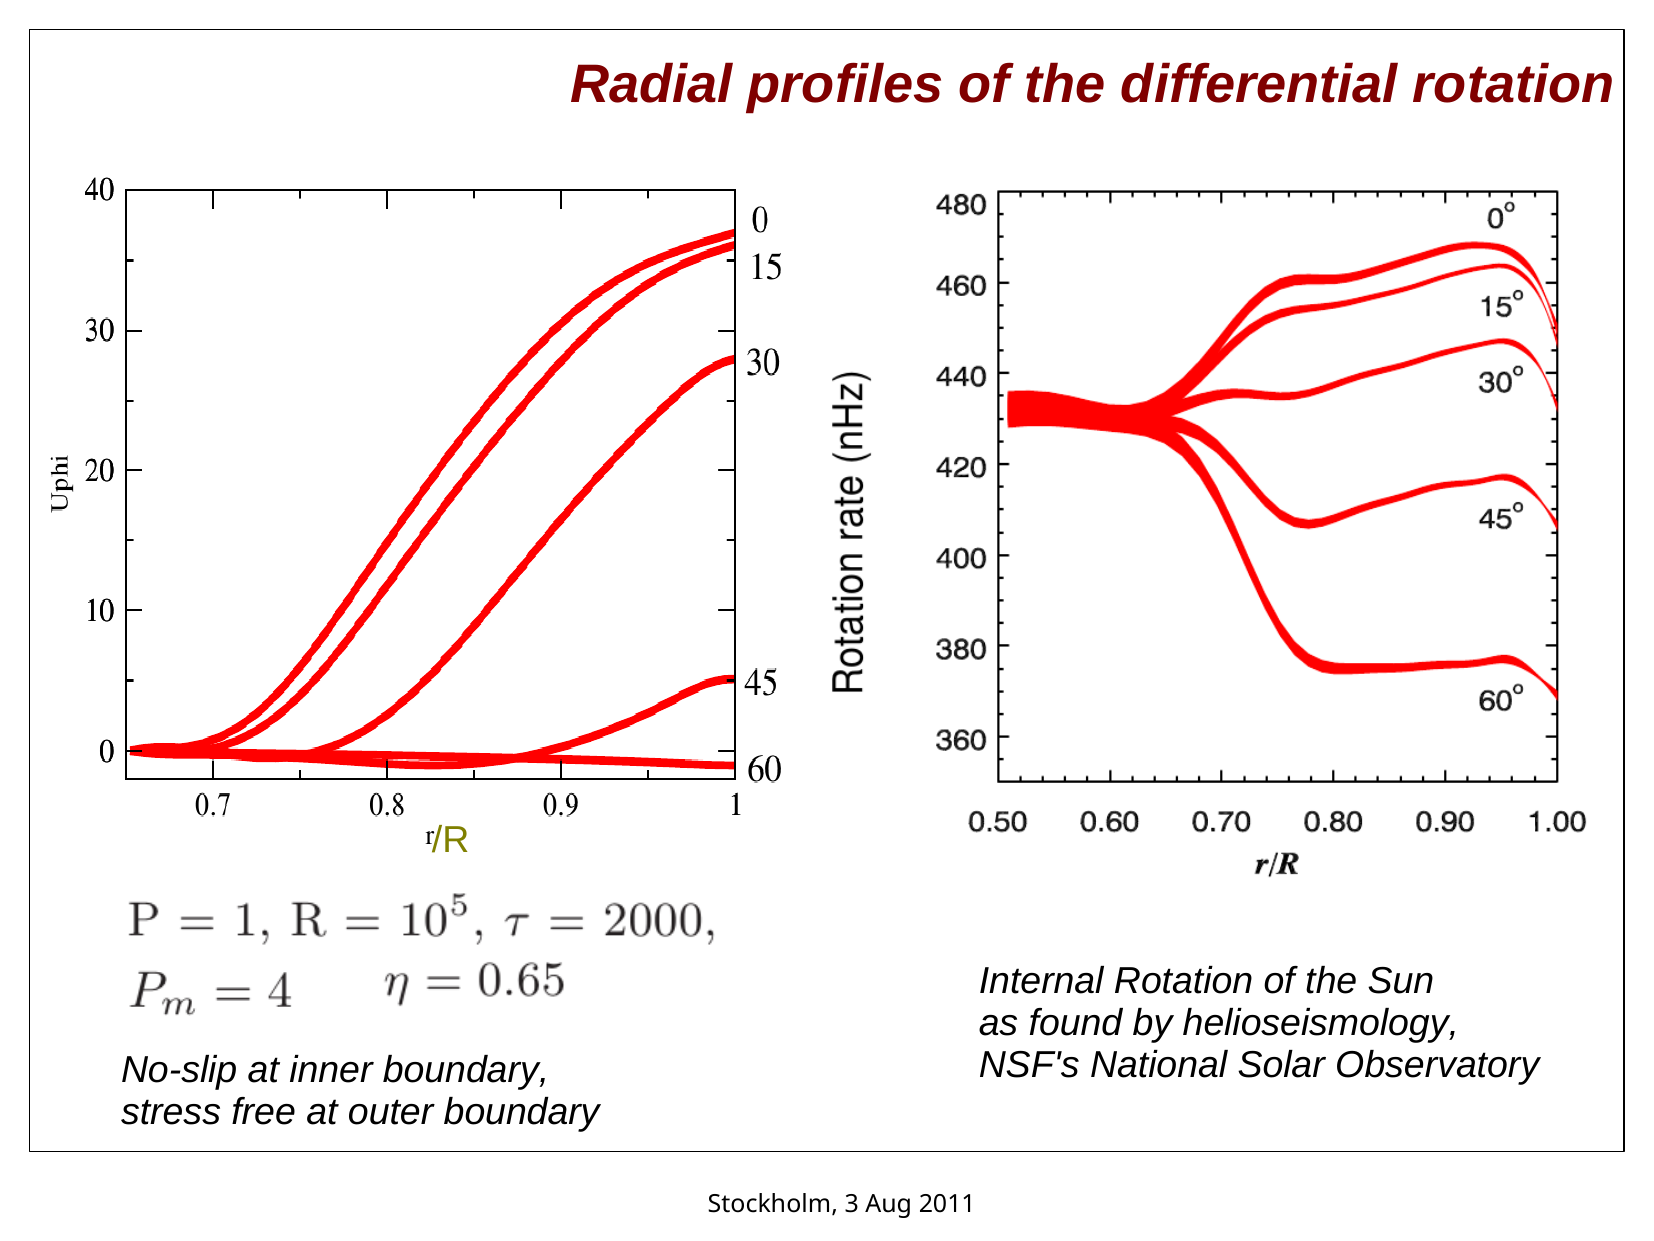

Radial profiles of the differential rotation
/R
Internal Rotation of the Sun
as found by helioseismology,
NSF's National Solar Observatory
No-slip at inner boundary,
stress free at outer boundary
Stockholm, 3 Aug 2011